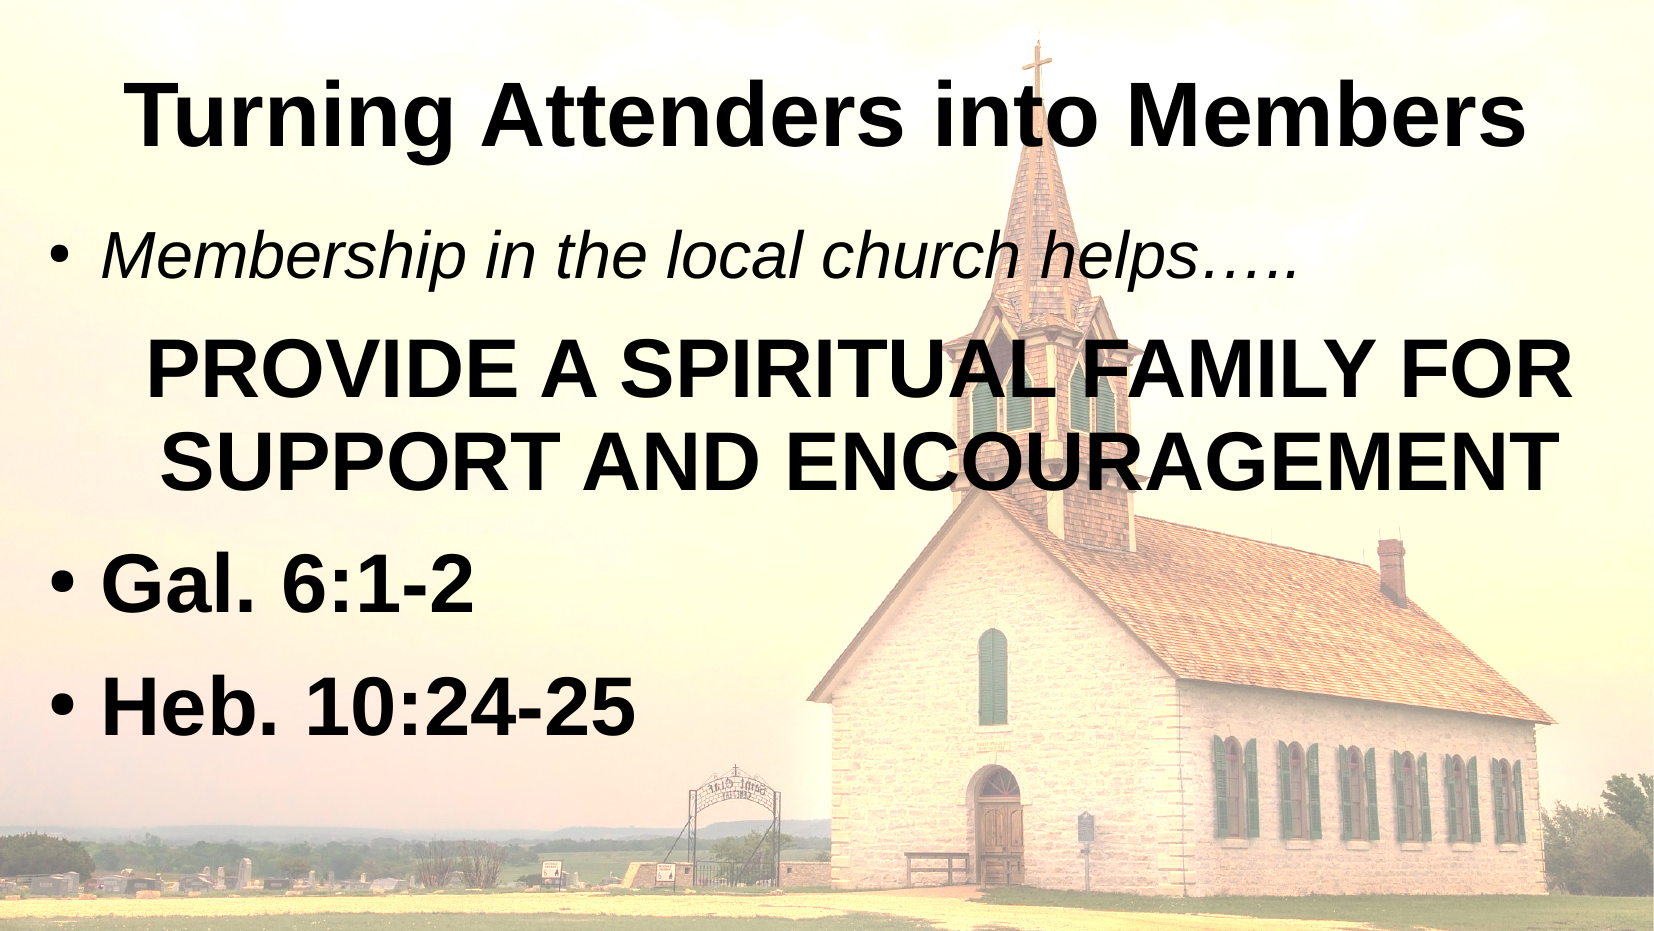

# Turning Attenders into Members
Membership in the local church helps…..
PROVIDE A SPIRITUAL FAMILY FOR SUPPORT AND ENCOURAGEMENT
Gal. 6:1-2
Heb. 10:24-25